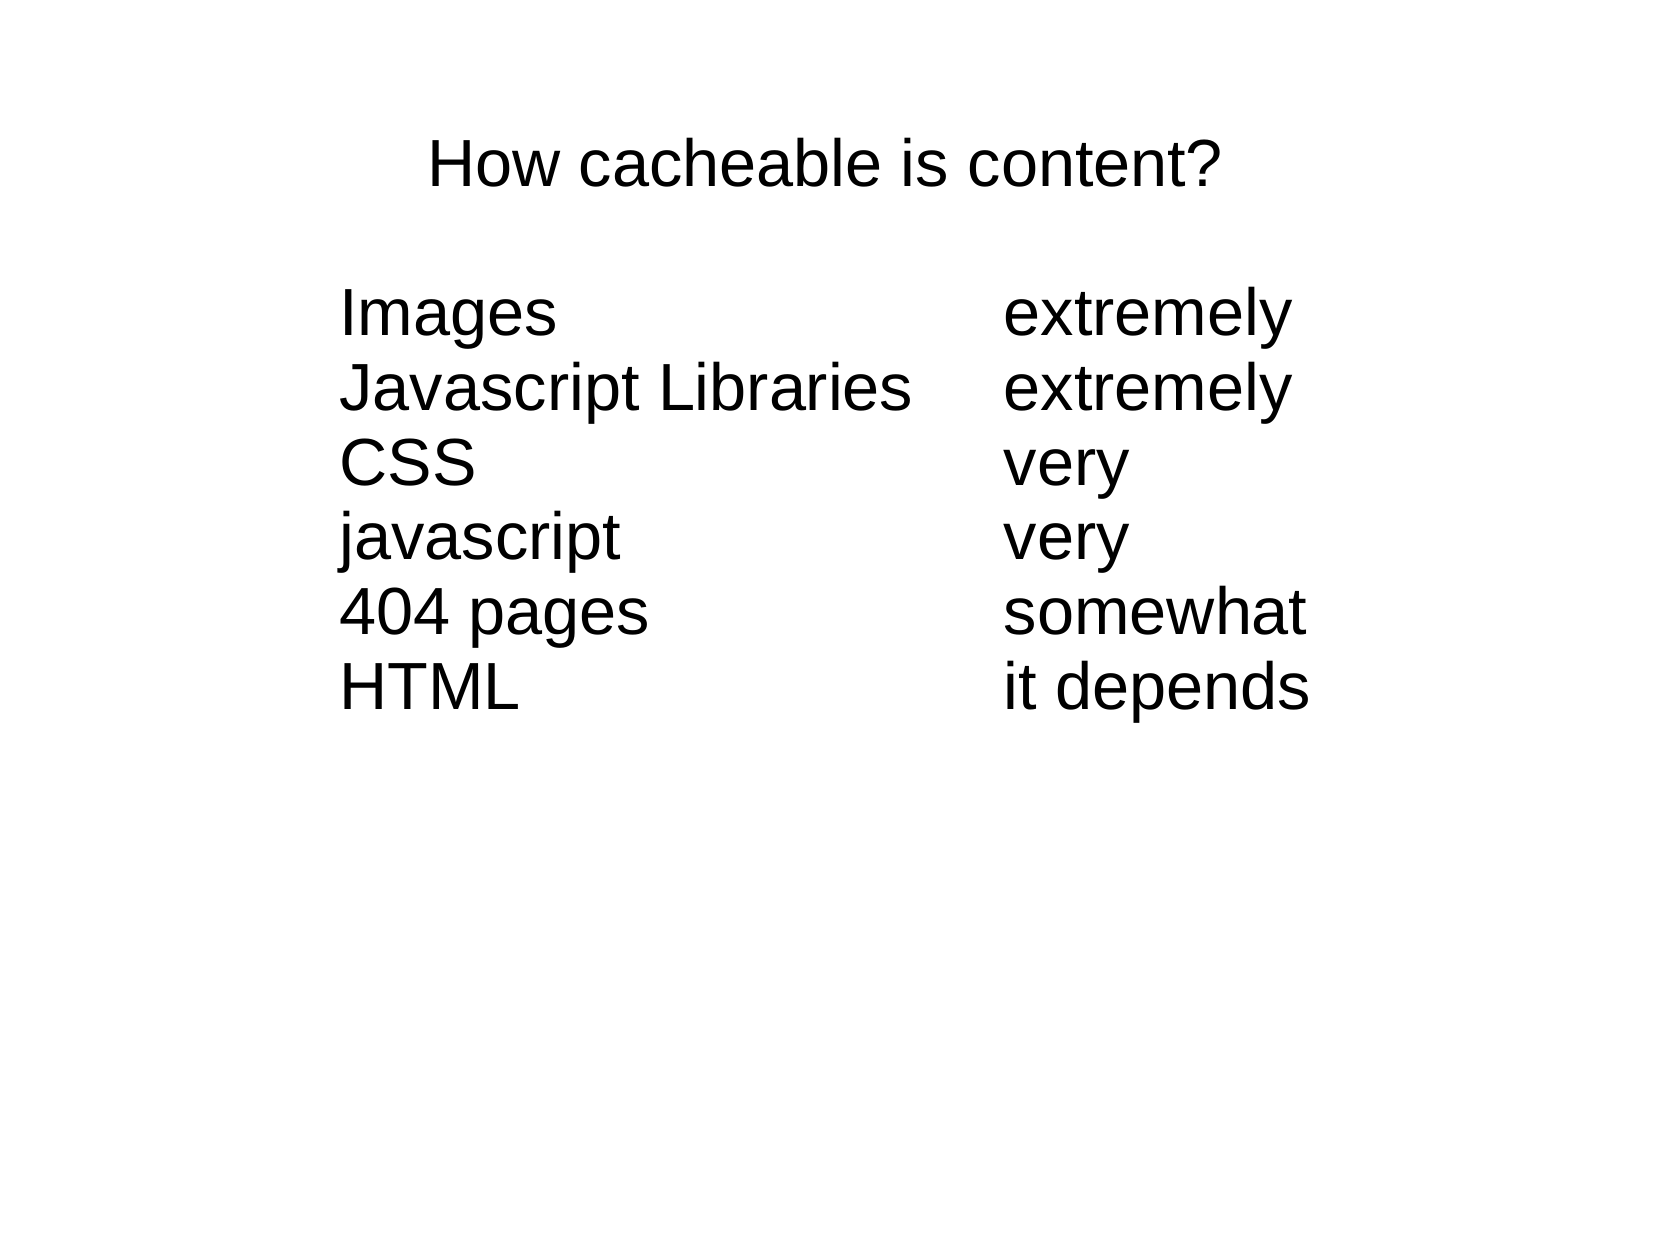

How cacheable is content?
Images							extremely
Javascript Libraries		extremely
CSS								very
javascript						very
404 pages					somewhat
HTML							it depends